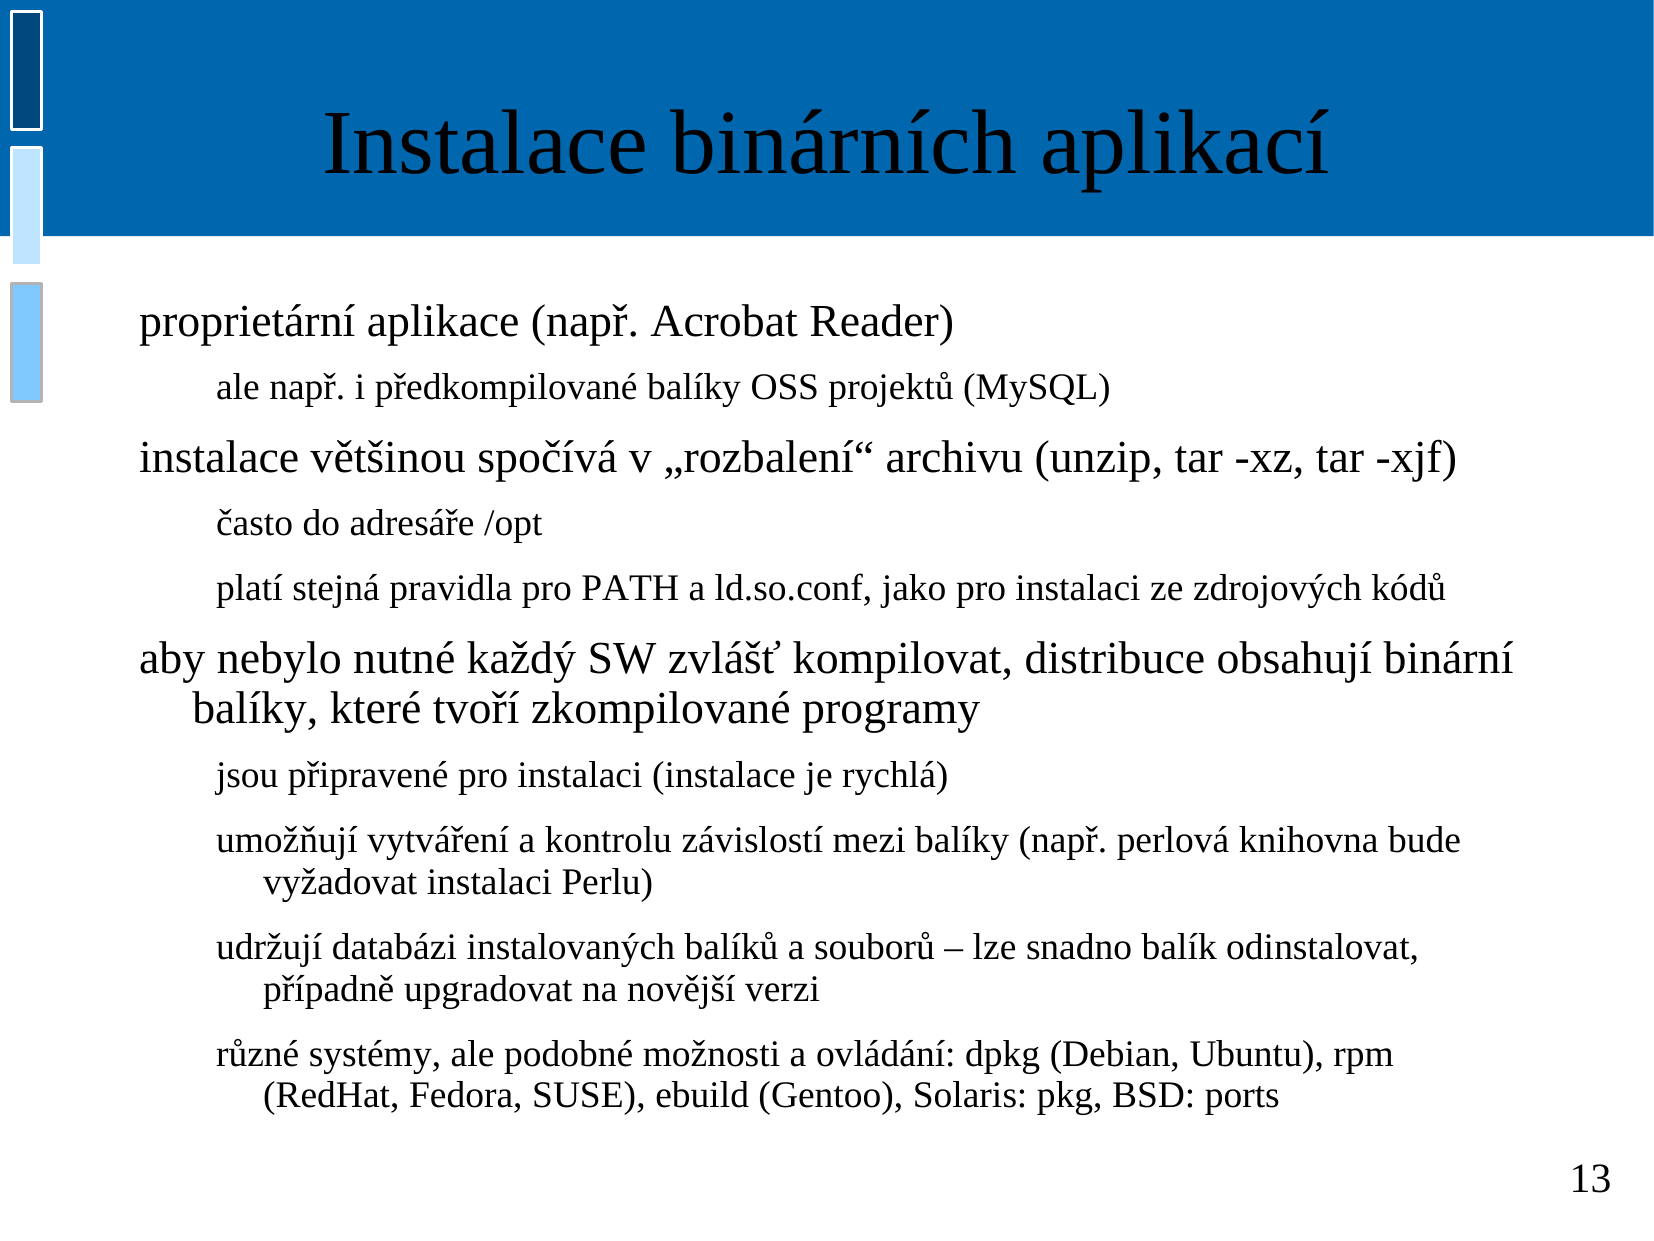

# Instalace binárních aplikací
proprietární aplikace (např. Acrobat Reader)
ale např. i předkompilované balíky OSS projektů (MySQL)
instalace většinou spočívá v „rozbalení“ archivu (unzip, tar -xz, tar -xjf)
často do adresáře /opt
platí stejná pravidla pro PATH a ld.so.conf, jako pro instalaci ze zdrojových kódů
aby nebylo nutné každý SW zvlášť kompilovat, distribuce obsahují binární balíky, které tvoří zkompilované programy
jsou připravené pro instalaci (instalace je rychlá)
umožňují vytváření a kontrolu závislostí mezi balíky (např. perlová knihovna bude vyžadovat instalaci Perlu)
udržují databázi instalovaných balíků a souborů – lze snadno balík odinstalovat, případně upgradovat na novější verzi
různé systémy, ale podobné možnosti a ovládání: dpkg (Debian, Ubuntu), rpm (RedHat, Fedora, SUSE), ebuild (Gentoo), Solaris: pkg, BSD: ports